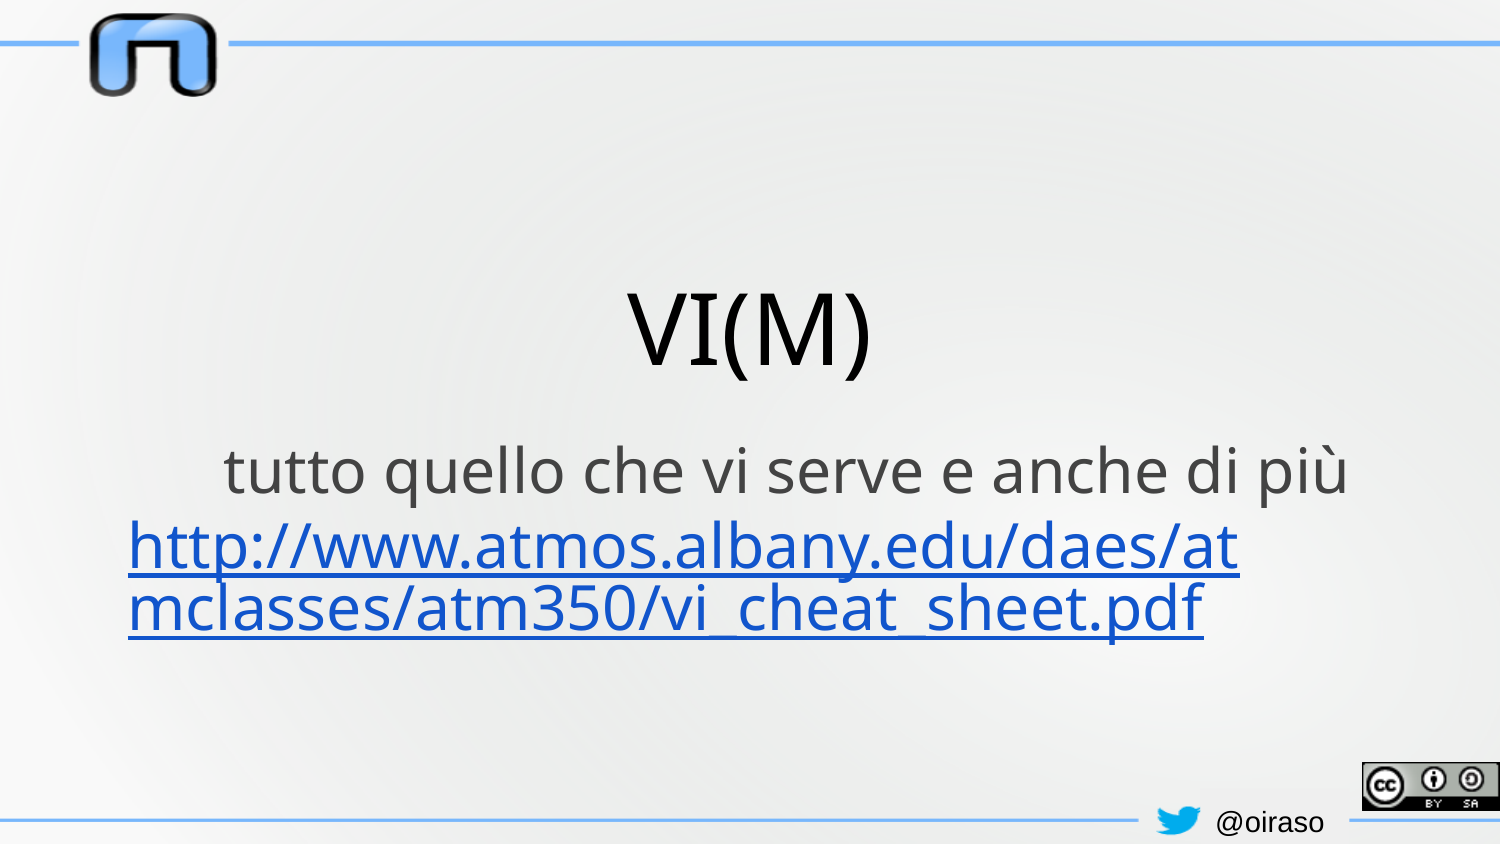

VI(M)
# tutto quello che vi serve e anche di più
http://www.atmos.albany.edu/daes/atmclasses/atm350/vi_cheat_sheet.pdf
@oirasor